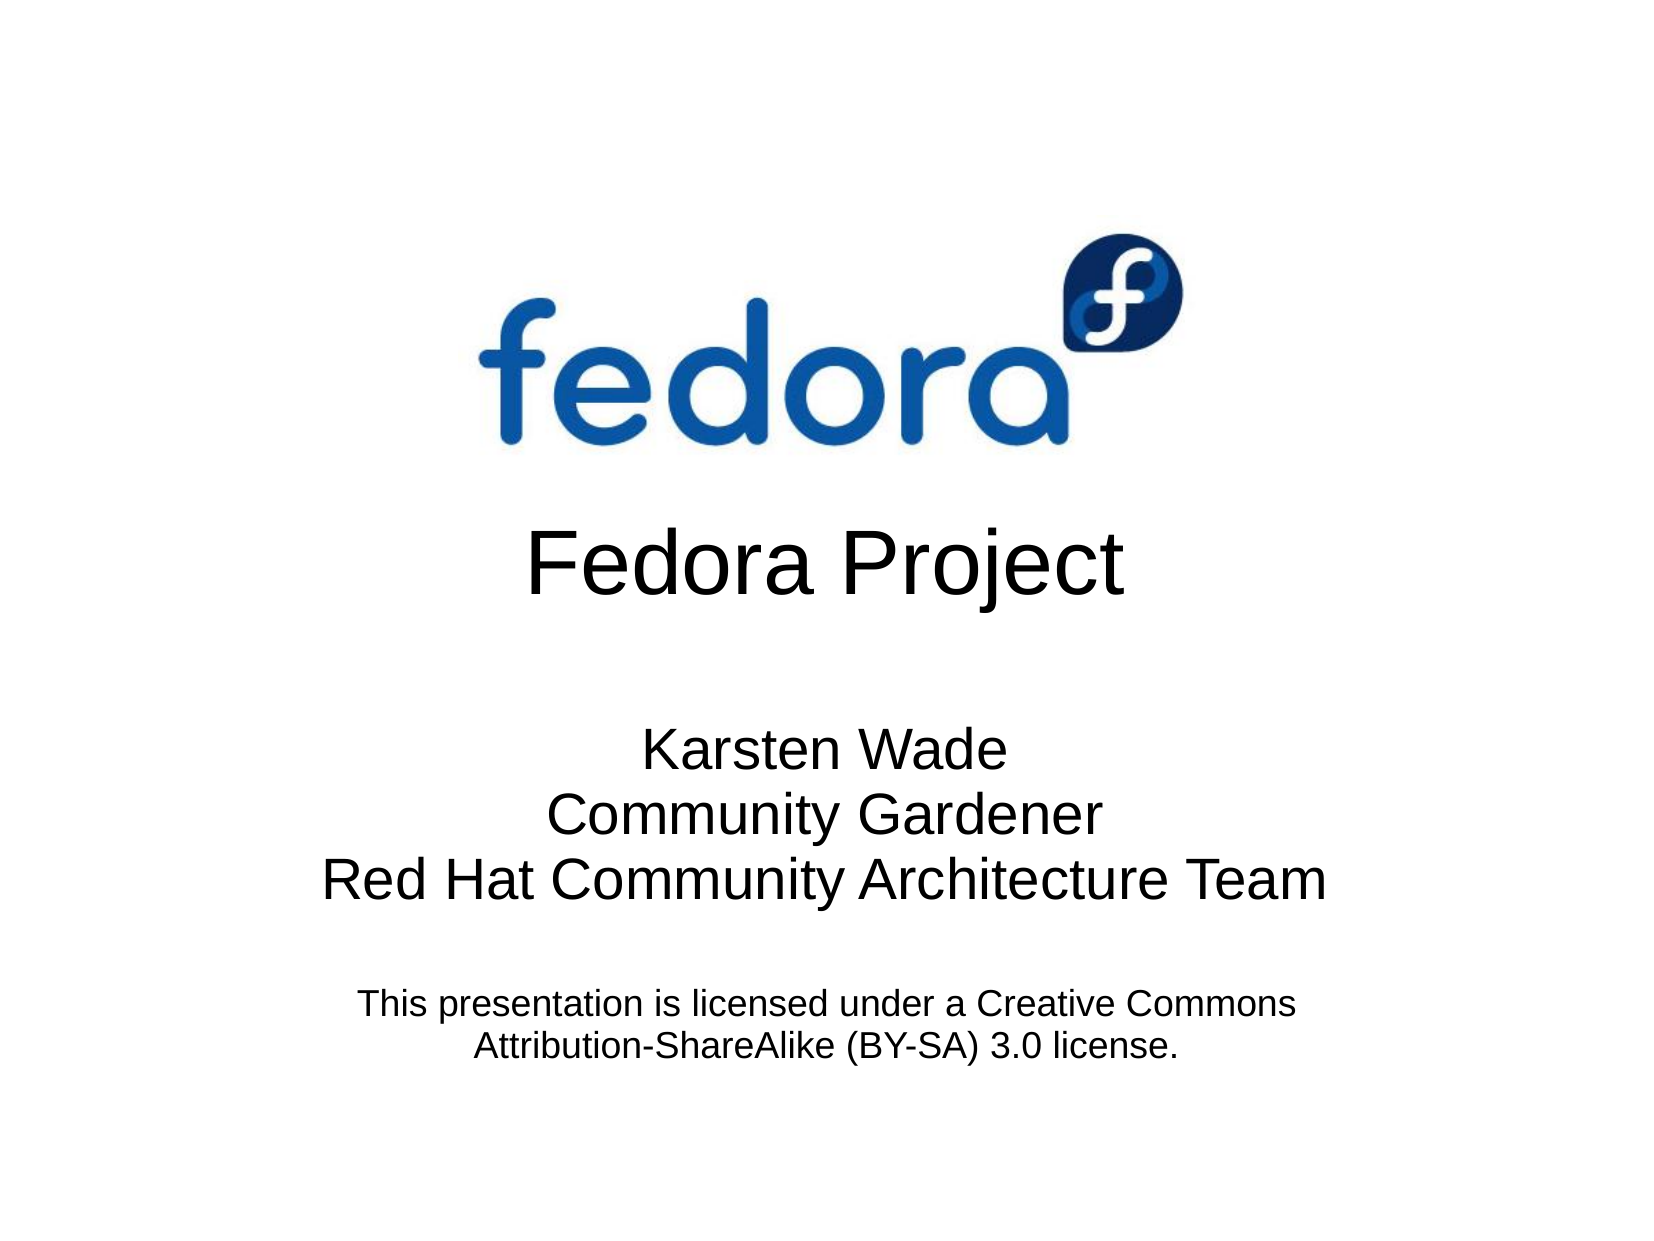

# Fedora Project Karsten Wade Community Gardener Red Hat Community Architecture Team
This presentation is licensed under a Creative Commons
Attribution-ShareAlike (BY-SA) 3.0 license.